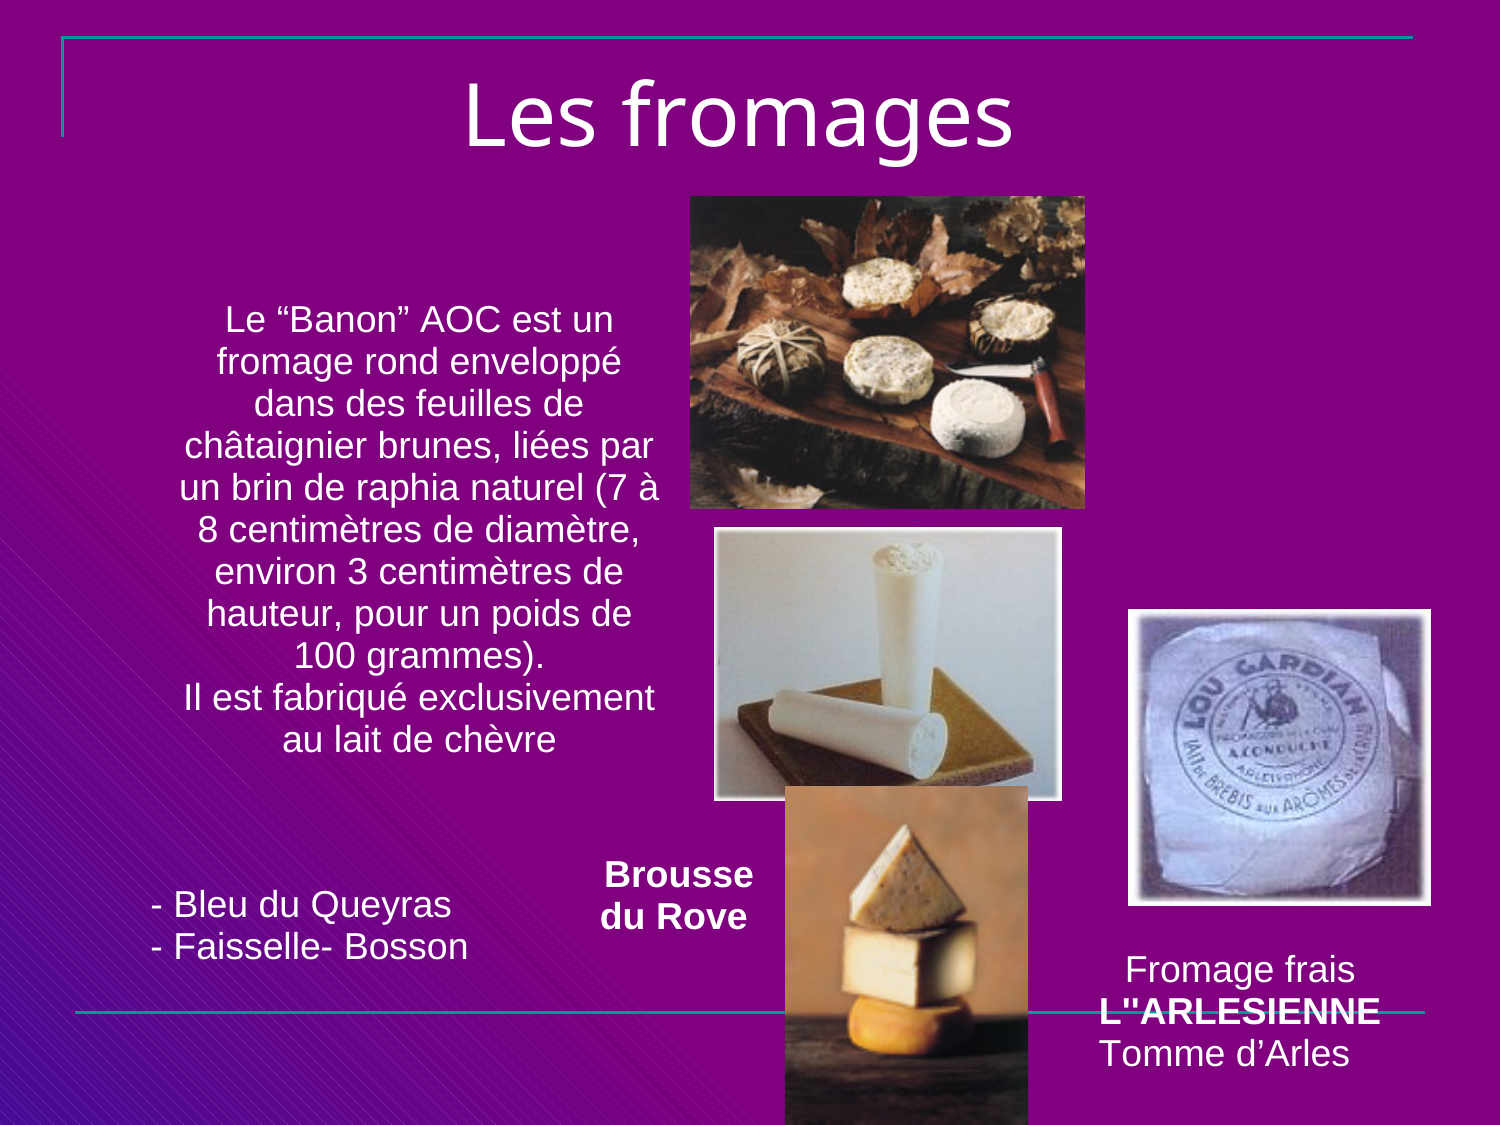

# Les fromages
Le “Banon” AOC est un fromage rond enveloppé dans des feuilles de châtaignier brunes, liées par un brin de raphia naturel (7 à 8 centimètres de diamètre, environ 3 centimètres de hauteur, pour un poids de 100 grammes).
Il est fabriqué exclusivement au lait de chèvre
- Bleu du Queyras
- Faisselle- Bosson
Brousse du Rove
Fromage frais L''ARLESIENNE Tomme d’Arles